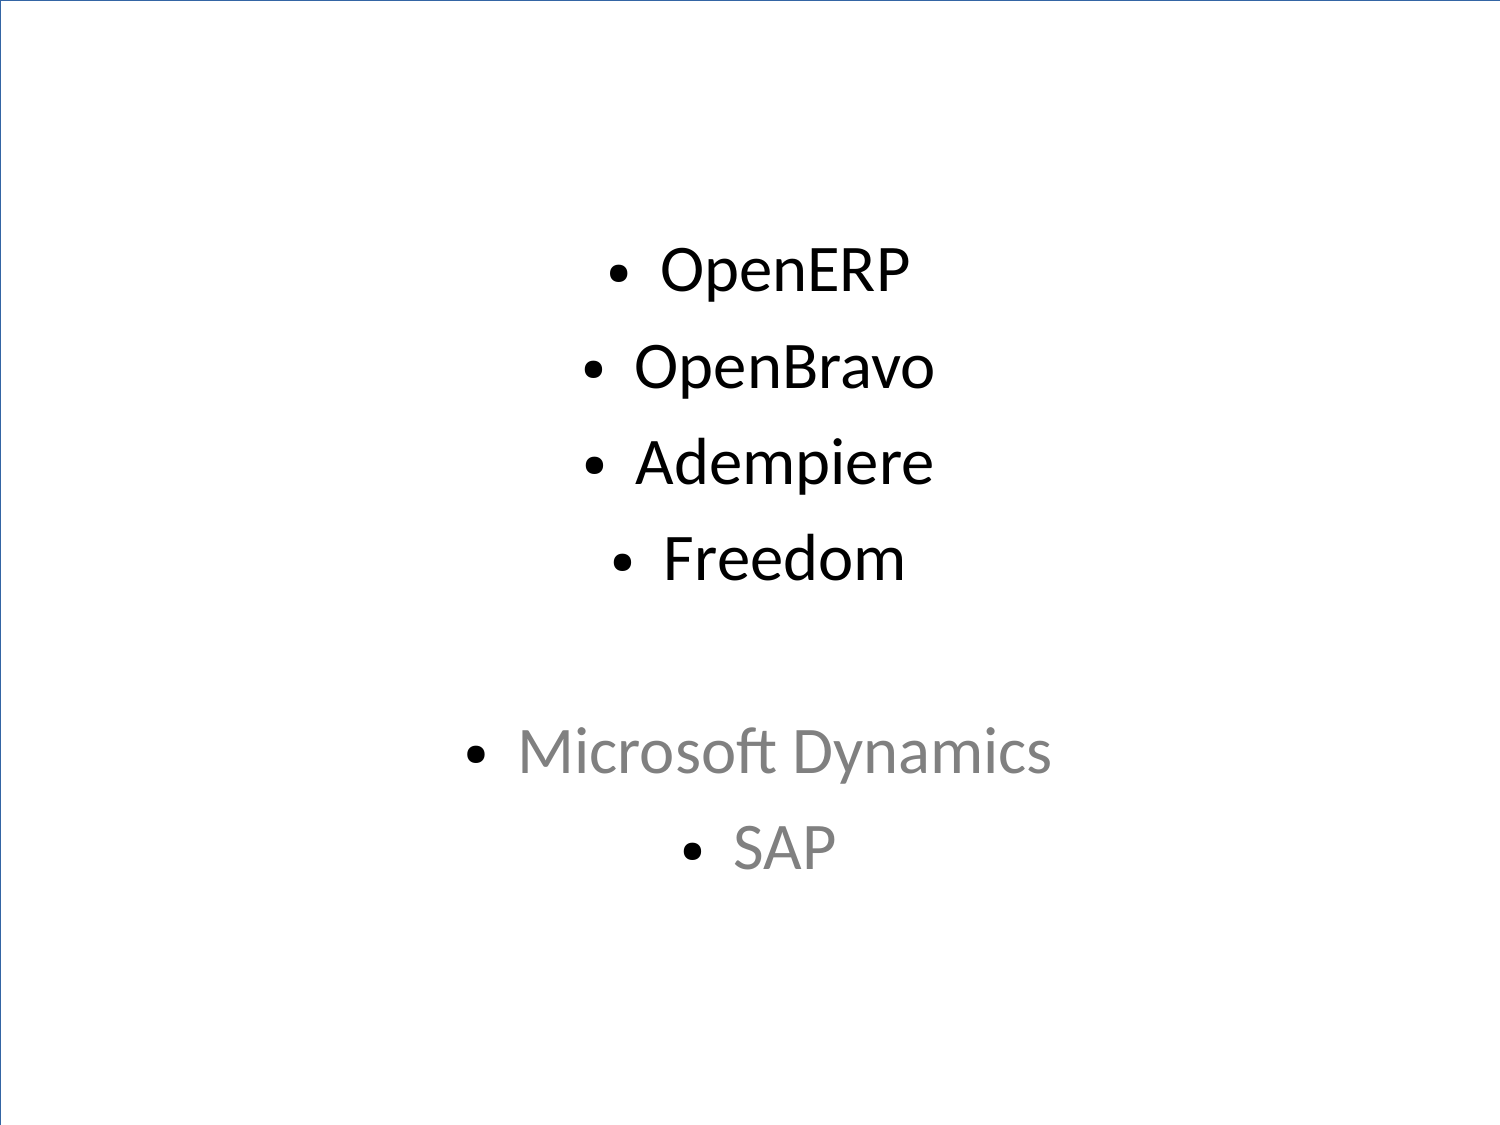

# OpenERP
OpenBravo
Adempiere
Freedom
Microsoft Dynamics
SAP